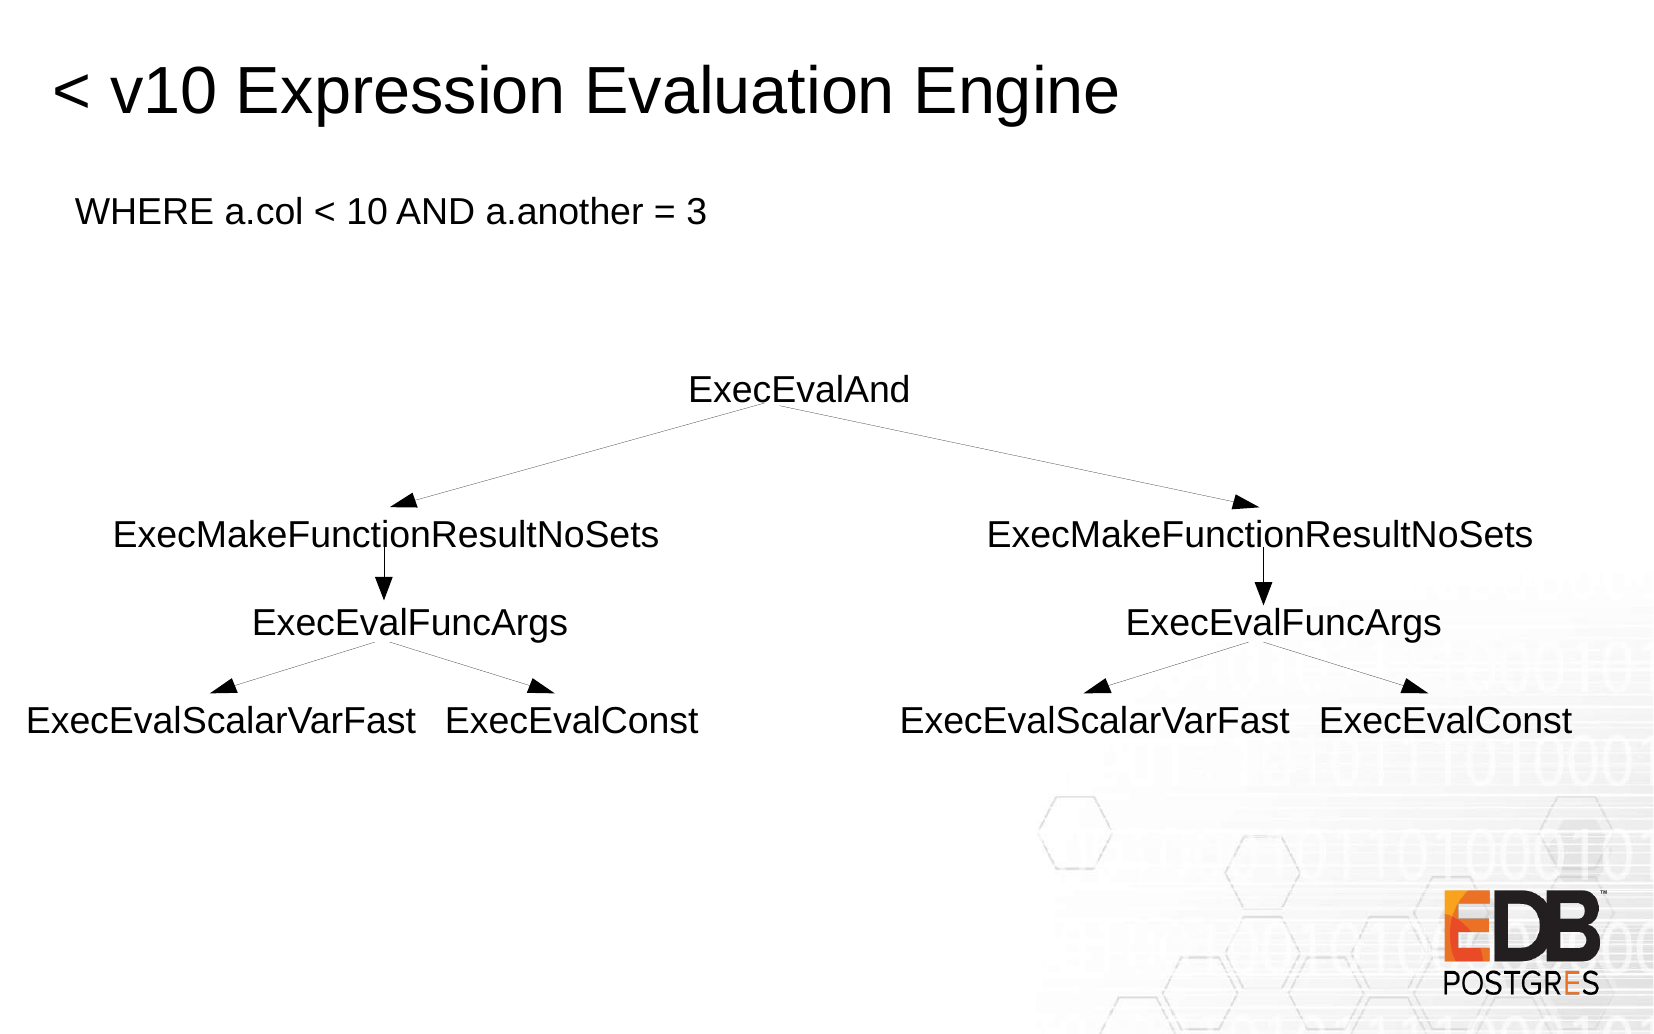

# < v10 Expression Evaluation Engine
WHERE a.col < 10 AND a.another = 3
ExecEvalAnd
ExecMakeFunctionResultNoSets
ExecMakeFunctionResultNoSets
ExecEvalFuncArgs
ExecEvalFuncArgs
ExecEvalScalarVarFast
ExecEvalConst
ExecEvalScalarVarFast
ExecEvalConst